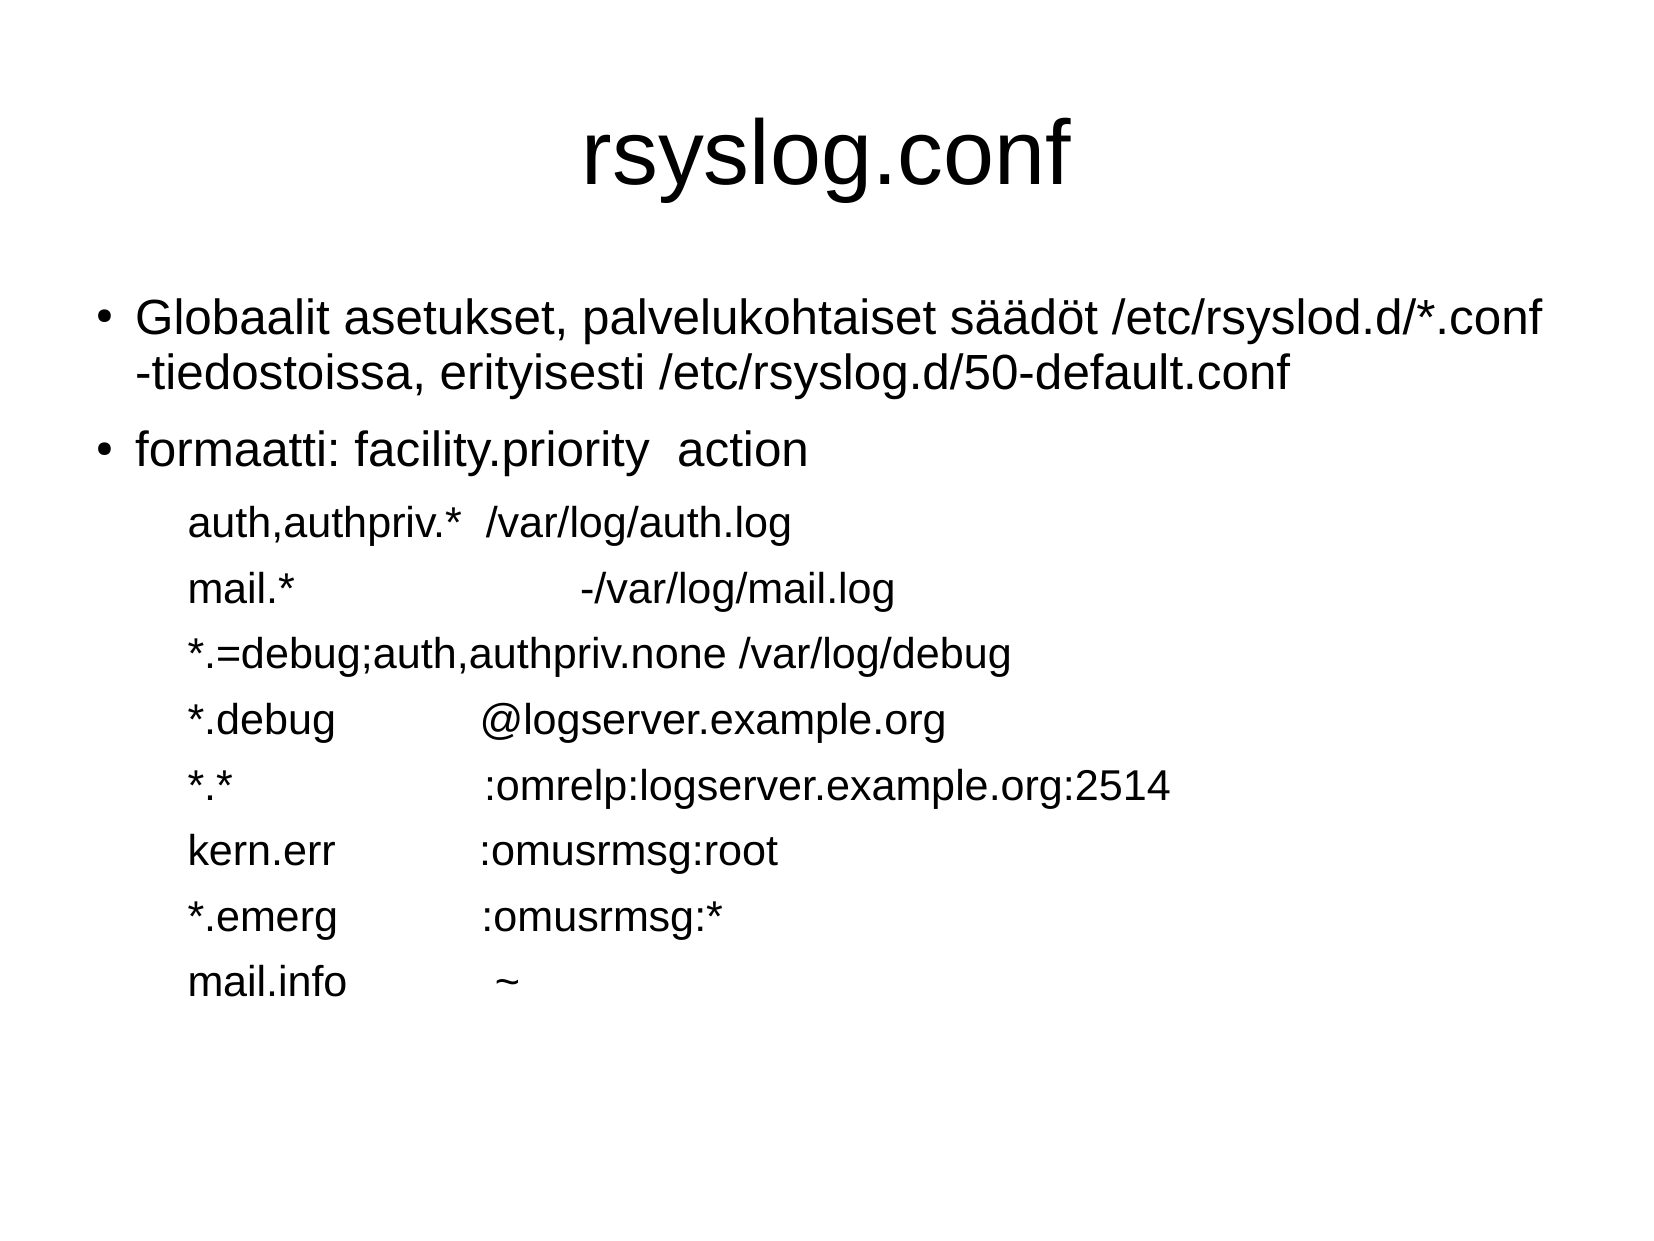

# rsyslog.conf
Globaalit asetukset, palvelukohtaiset säädöt /etc/rsyslod.d/*.conf -tiedostoissa, erityisesti /etc/rsyslog.d/50-default.conf
formaatti: facility.priority action
auth,authpriv.* /var/log/auth.log
mail.*				 -/var/log/mail.log
*.=debug;auth,authpriv.none /var/log/debug
*.debug @logserver.example.org
*.* :omrelp:logserver.example.org:2514
kern.err :omusrmsg:root
*.emerg :omusrmsg:*
mail.info	 ~